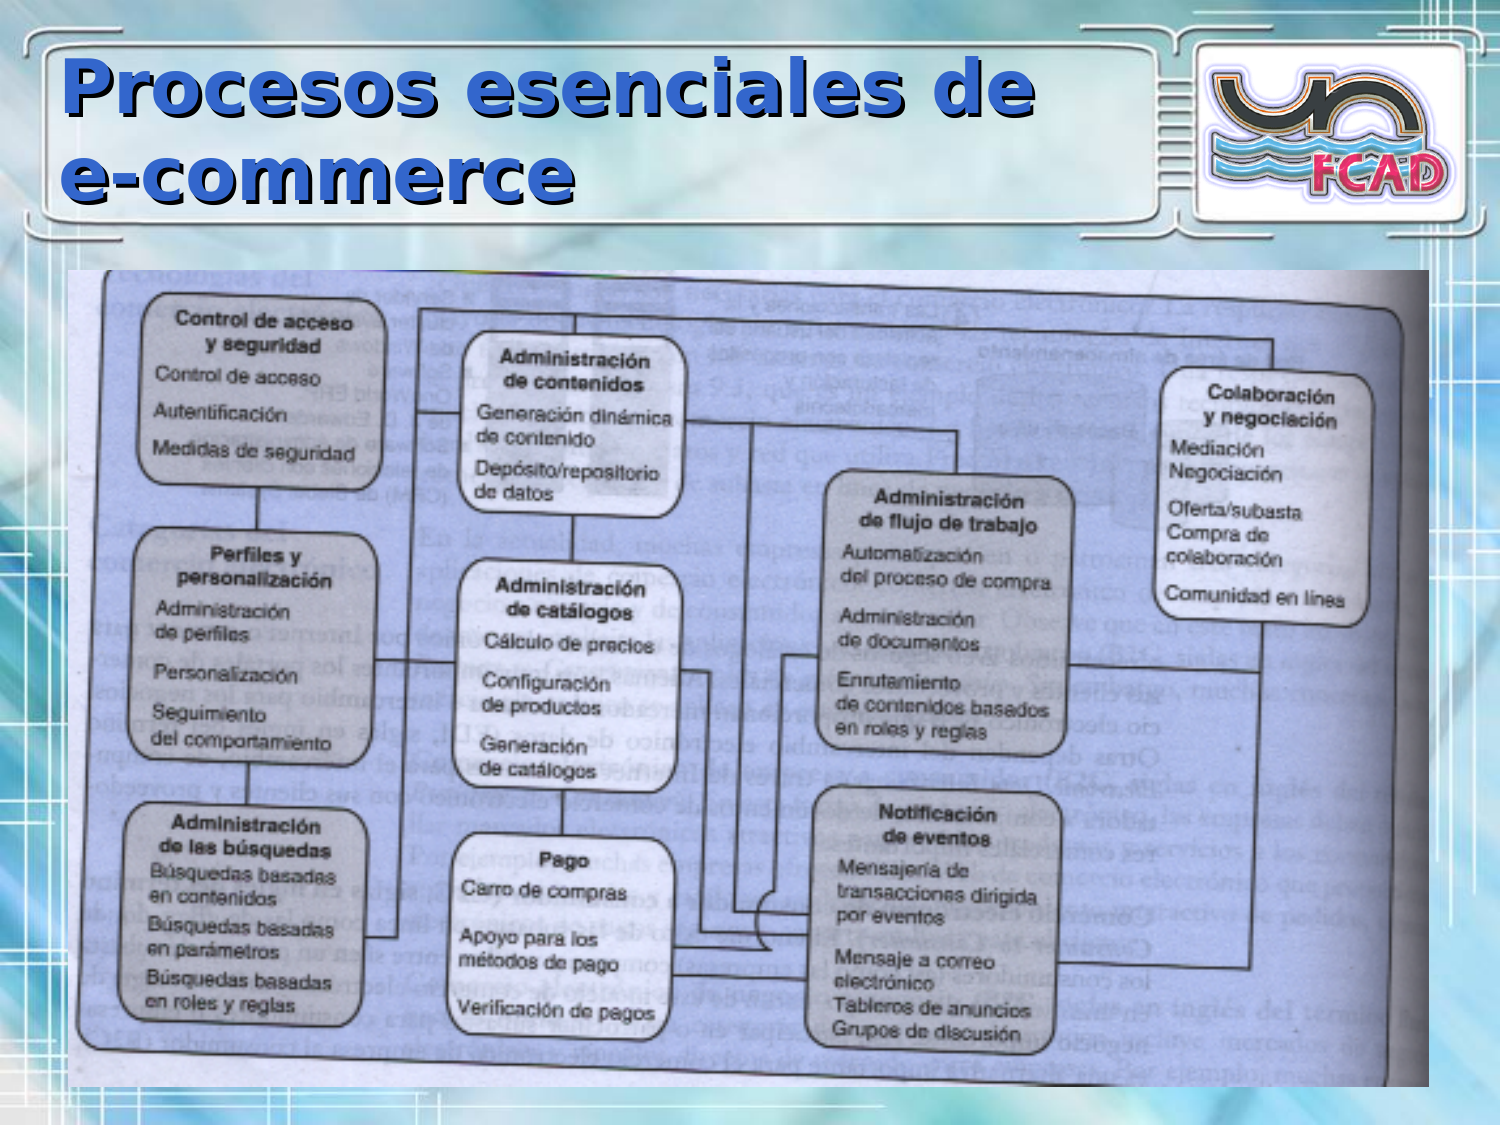

# Procesos esenciales de e-commerce
Fig 9.4